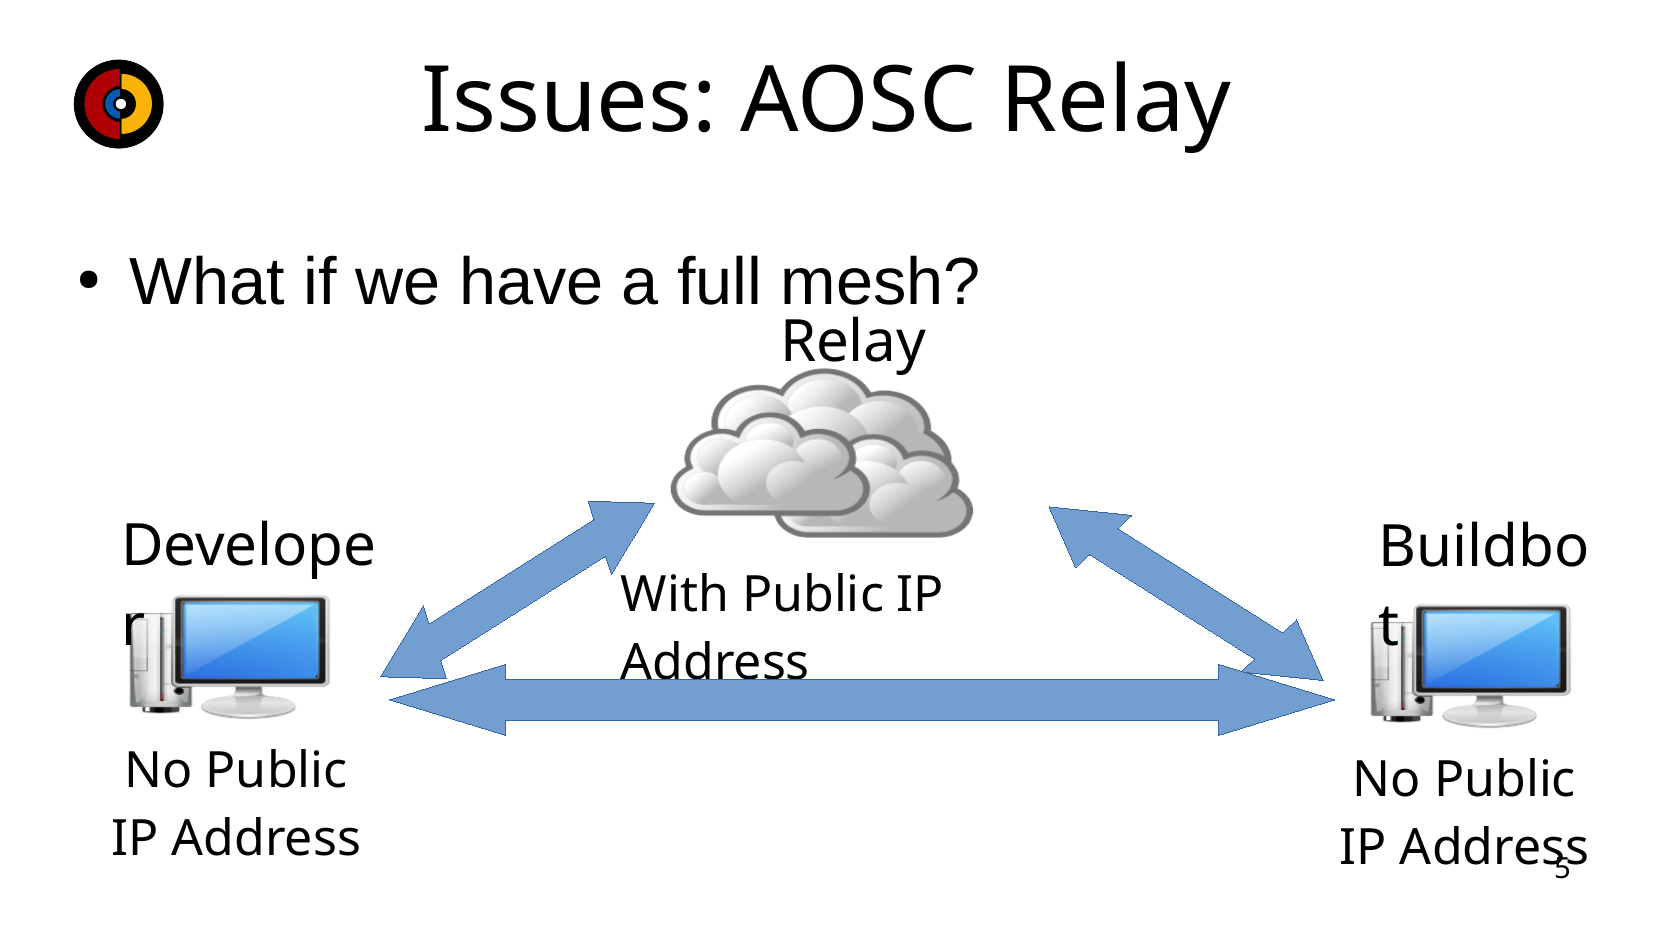

# Issues: AOSC Relay
What if we have a full mesh?
Relay
Developer
Buildbot
With Public IP Address
No Public
IP Address
No Public
IP Address
5